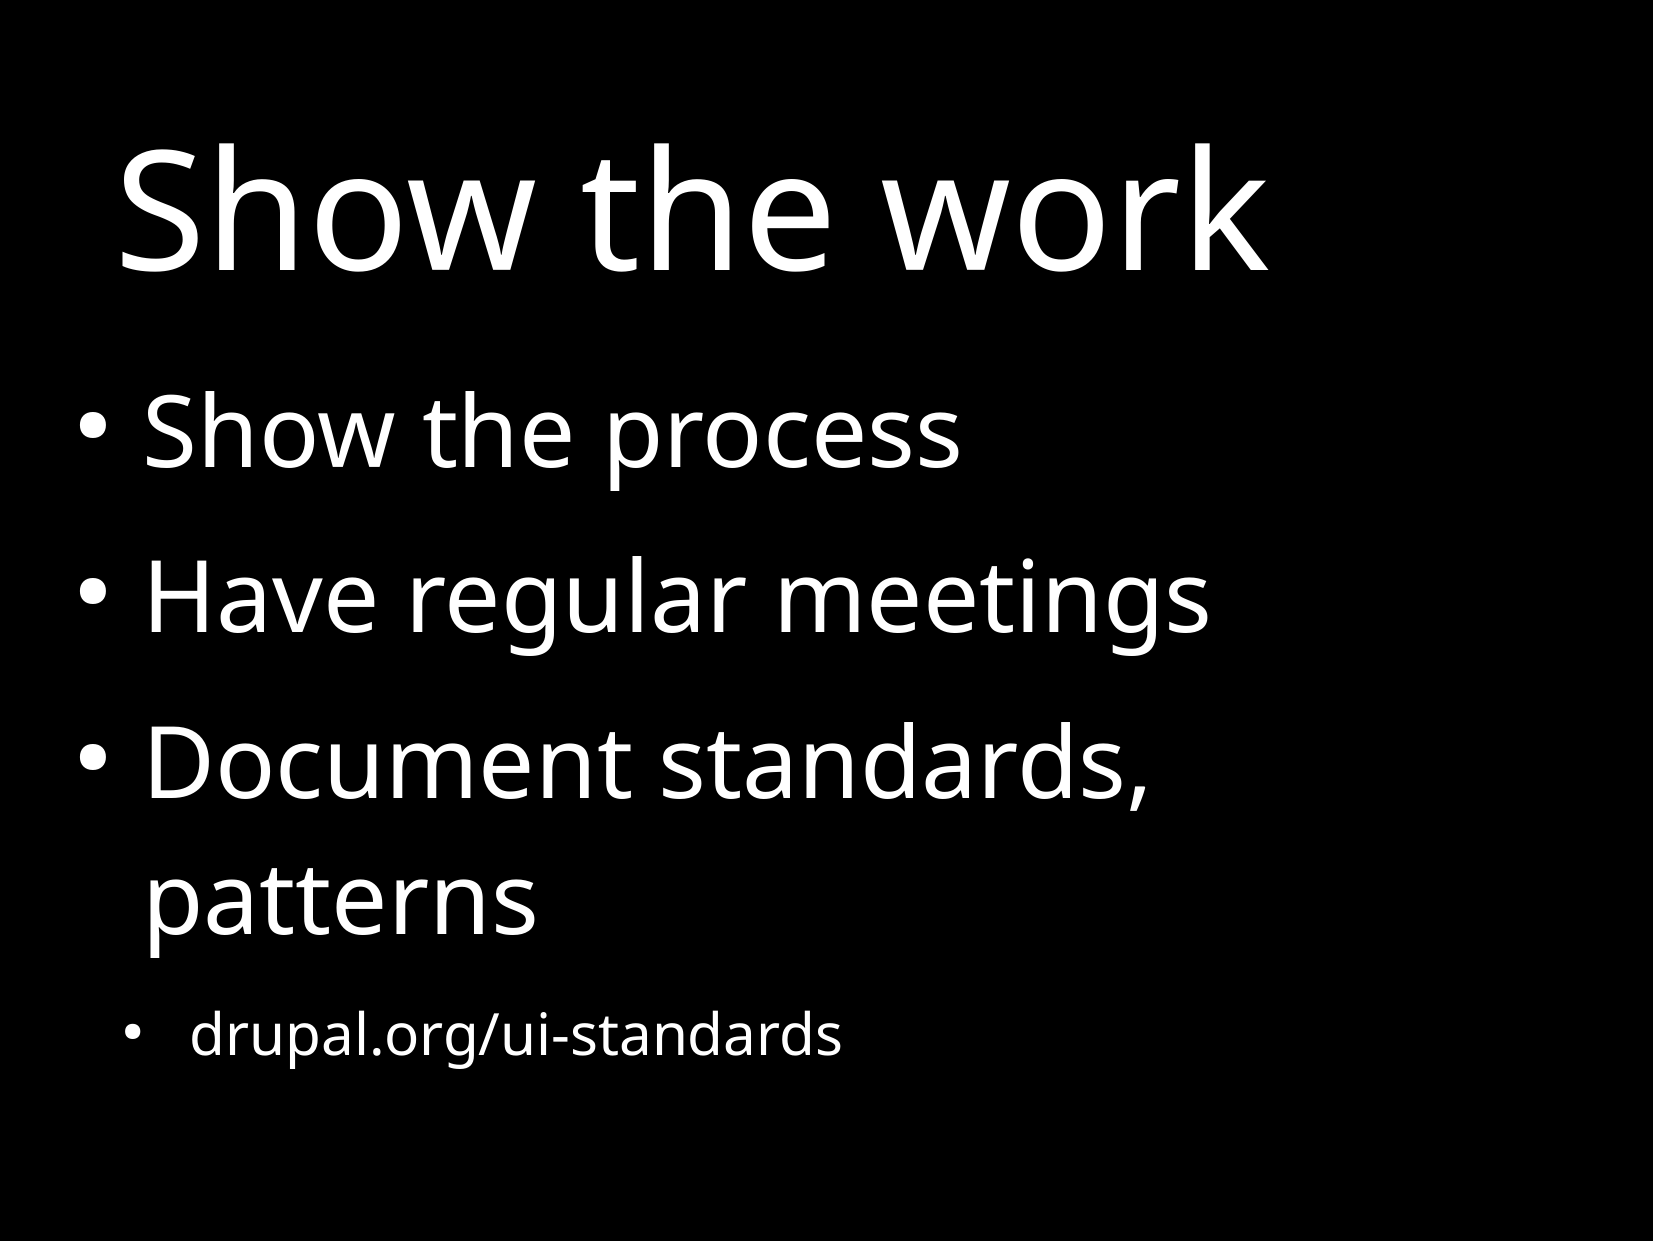

# Show the work
Show the process
Have regular meetings
Document standards, patterns
drupal.org/ui-standards